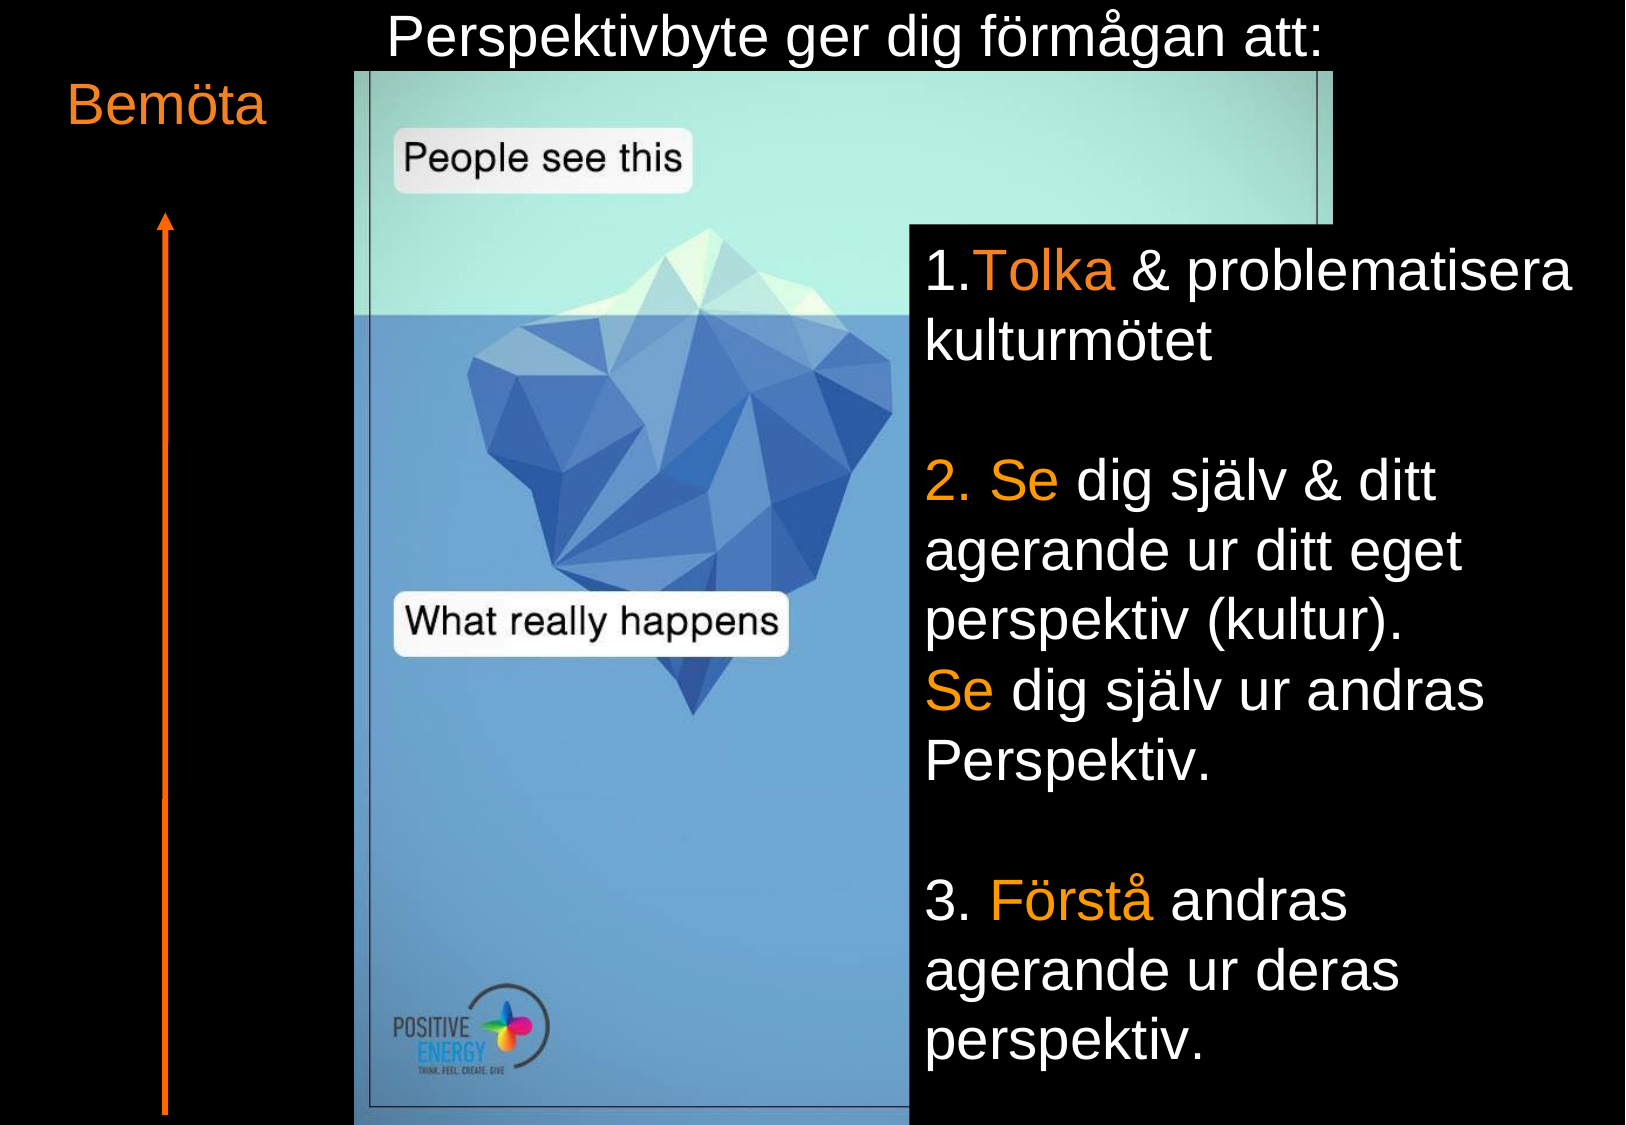

Perspektivbyte ger dig förmågan att:
 Bemöta
1.Tolka & problematisera kulturmötet
2. Se dig själv & ditt agerande ur ditt eget perspektiv (kultur).
Se dig själv ur andras
Perspektiv.
3. Förstå andras agerande ur deras perspektiv.